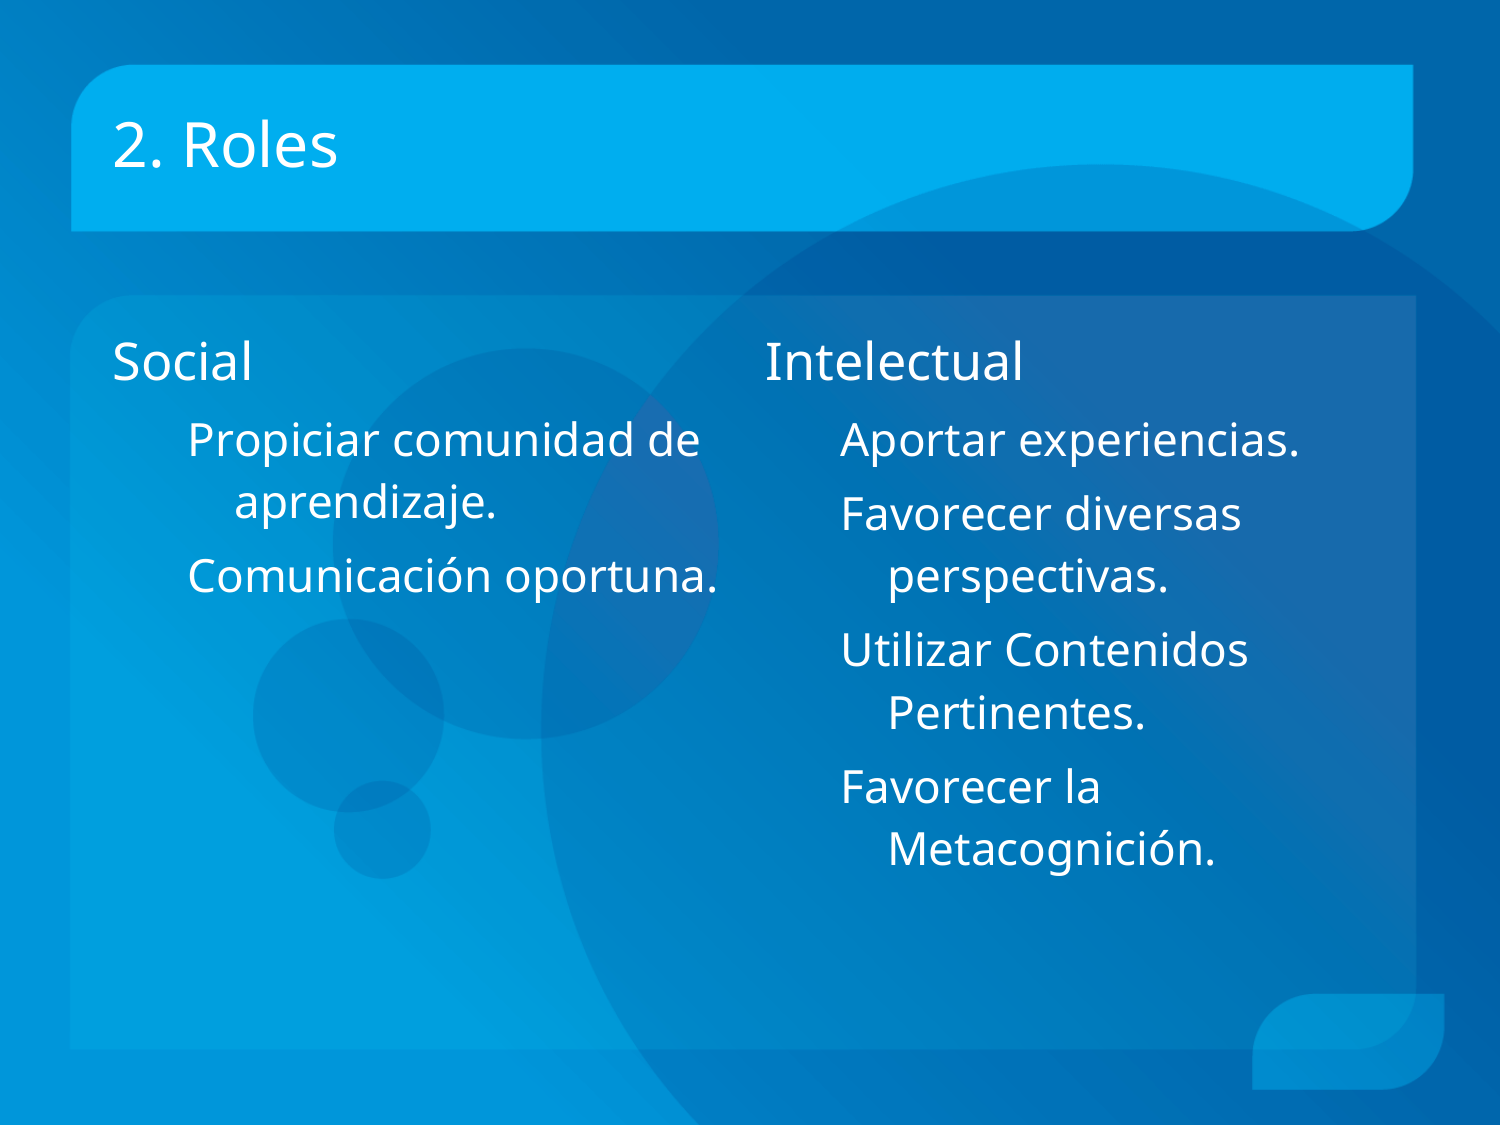

# 2. Roles
Social
Propiciar comunidad de aprendizaje.
Comunicación oportuna.
Intelectual
Aportar experiencias.
Favorecer diversas perspectivas.
Utilizar Contenidos Pertinentes.
Favorecer la Metacognición.